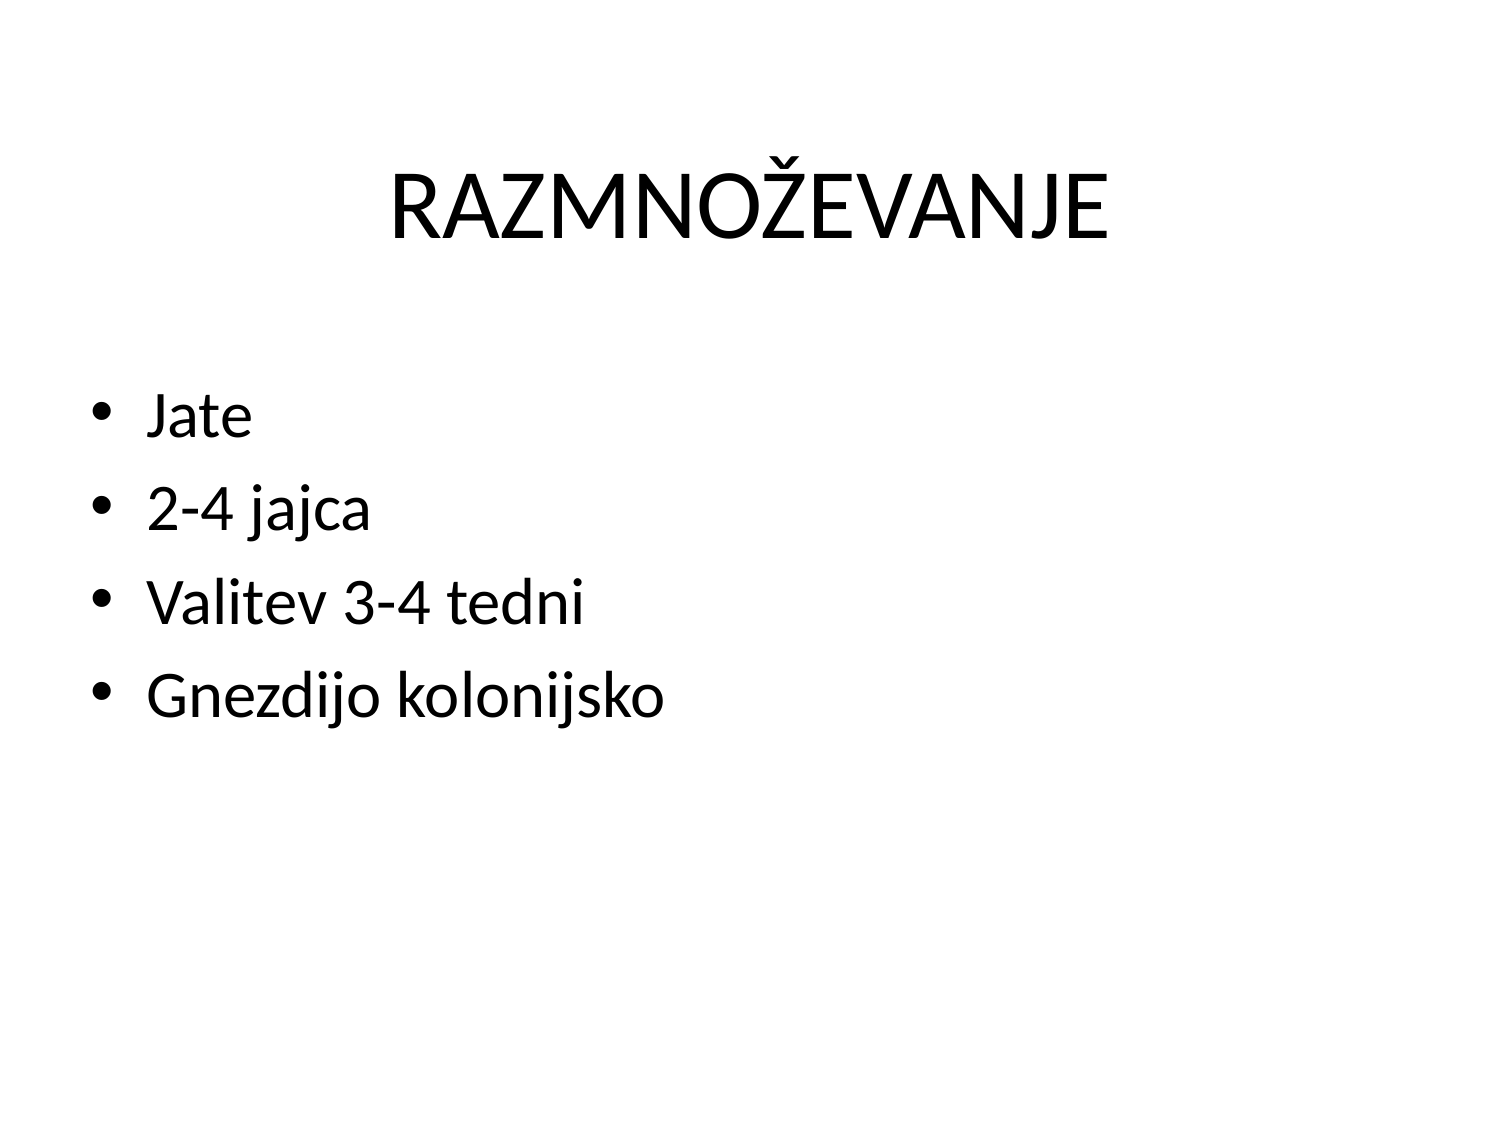

# RAZMNOŽEVANJE
Jate
2-4 jajca
Valitev 3-4 tedni
Gnezdijo kolonijsko